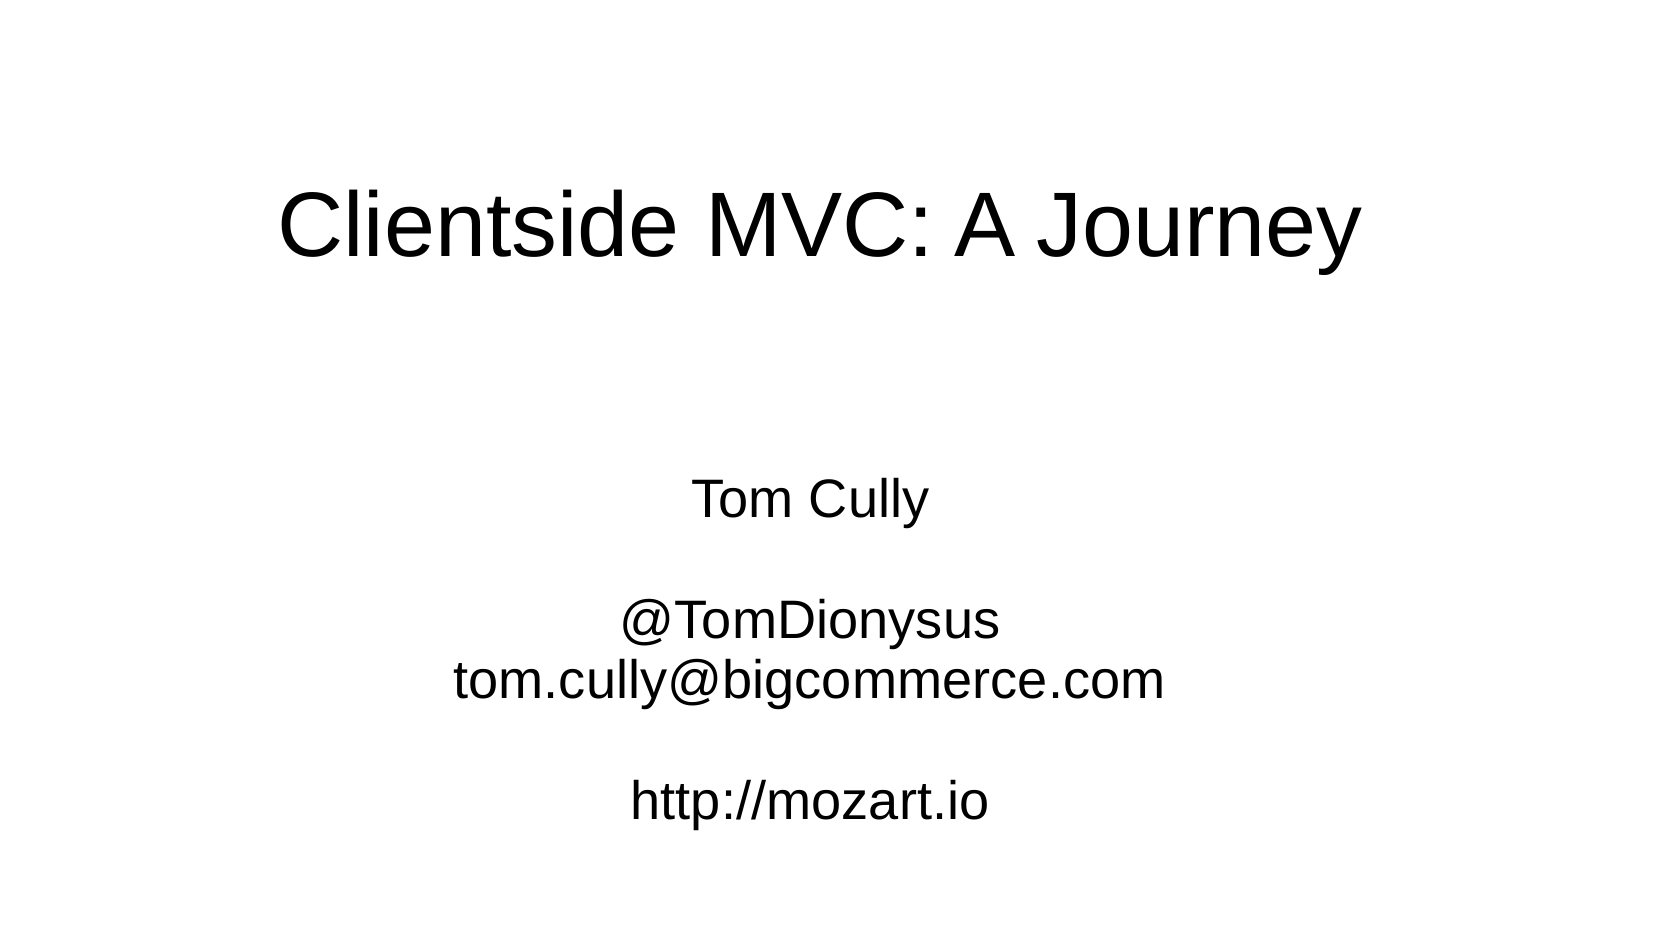

# Clientside MVC: A Journey
Tom Cully
@TomDionysus
tom.cully@bigcommerce.com
http://mozart.io